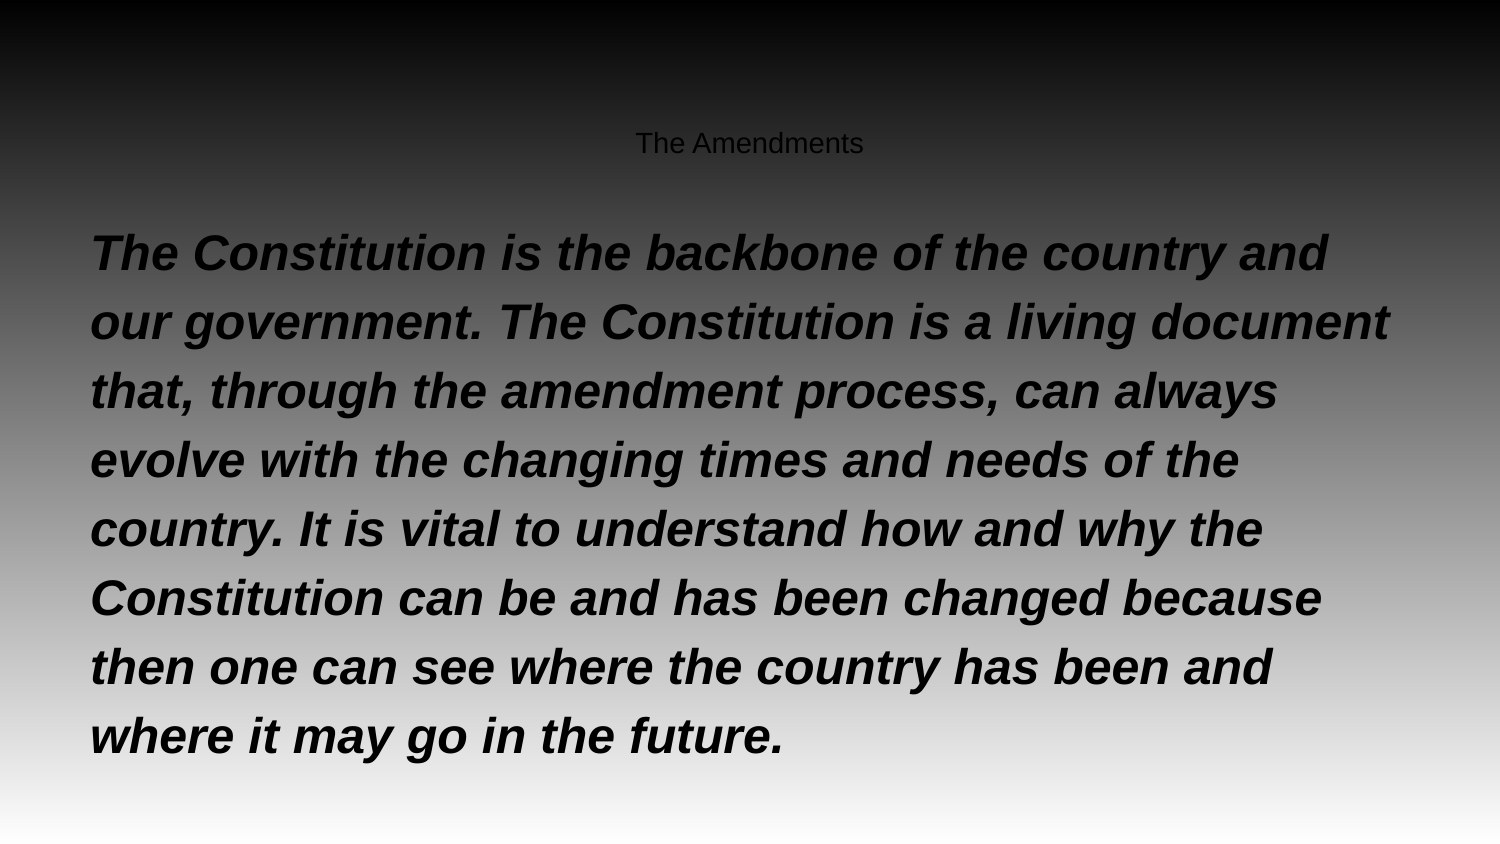

# The Amendments
The Constitution is the backbone of the country and our government. The Constitution is a living document that, through the amendment process, can always evolve with the changing times and needs of the country. It is vital to understand how and why the Constitution can be and has been changed because then one can see where the country has been and where it may go in the future.